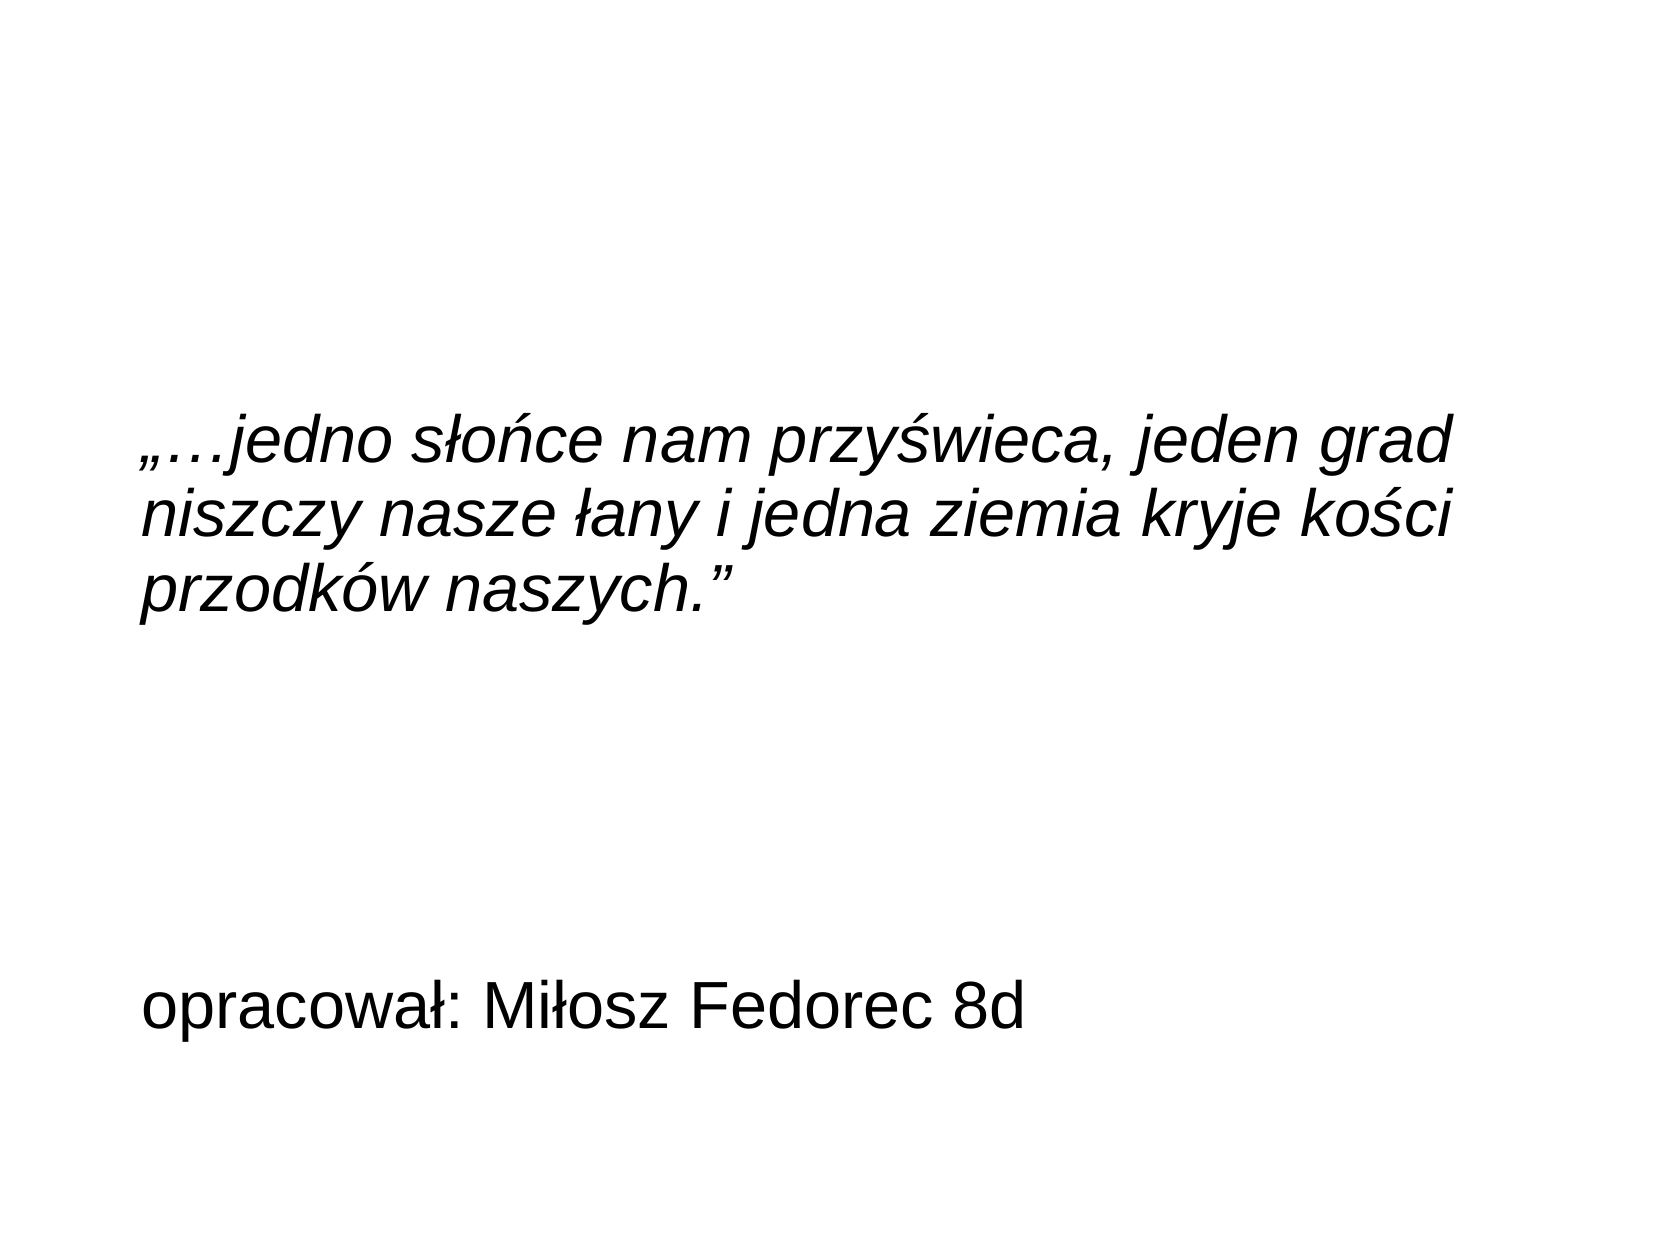

# „…jedno słońce nam przyświeca, jeden grad niszczy nasze łany i jedna ziemia kryje kości przodków naszych.”
opracował: Miłosz Fedorec 8d